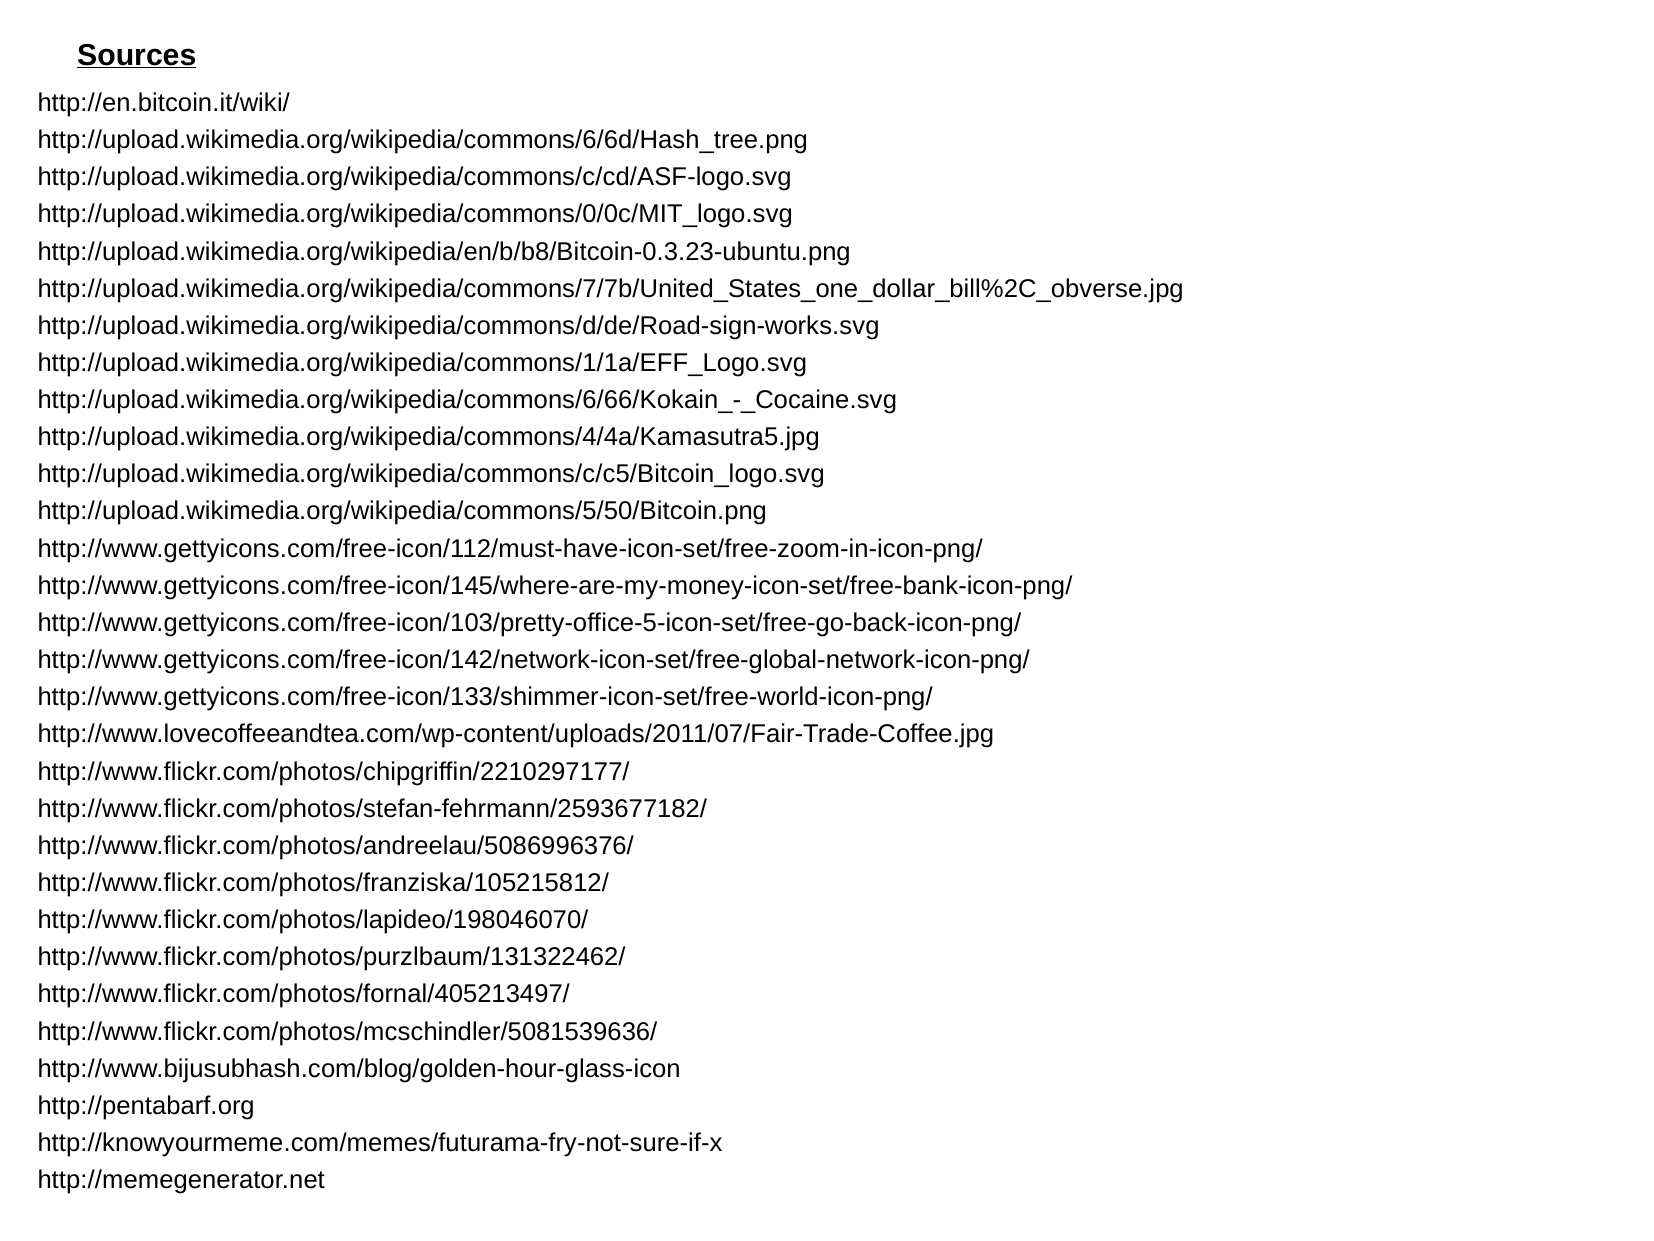

# Sources
http://en.bitcoin.it/wiki/
http://upload.wikimedia.org/wikipedia/commons/6/6d/Hash_tree.png
http://upload.wikimedia.org/wikipedia/commons/c/cd/ASF-logo.svg
http://upload.wikimedia.org/wikipedia/commons/0/0c/MIT_logo.svg
http://upload.wikimedia.org/wikipedia/en/b/b8/Bitcoin-0.3.23-ubuntu.png
http://upload.wikimedia.org/wikipedia/commons/7/7b/United_States_one_dollar_bill%2C_obverse.jpg
http://upload.wikimedia.org/wikipedia/commons/d/de/Road-sign-works.svg
http://upload.wikimedia.org/wikipedia/commons/1/1a/EFF_Logo.svg
http://upload.wikimedia.org/wikipedia/commons/6/66/Kokain_-_Cocaine.svg
http://upload.wikimedia.org/wikipedia/commons/4/4a/Kamasutra5.jpg
http://upload.wikimedia.org/wikipedia/commons/c/c5/Bitcoin_logo.svg
http://upload.wikimedia.org/wikipedia/commons/5/50/Bitcoin.png
http://www.gettyicons.com/free-icon/112/must-have-icon-set/free-zoom-in-icon-png/
http://www.gettyicons.com/free-icon/145/where-are-my-money-icon-set/free-bank-icon-png/
http://www.gettyicons.com/free-icon/103/pretty-office-5-icon-set/free-go-back-icon-png/
http://www.gettyicons.com/free-icon/142/network-icon-set/free-global-network-icon-png/
http://www.gettyicons.com/free-icon/133/shimmer-icon-set/free-world-icon-png/
http://www.lovecoffeeandtea.com/wp-content/uploads/2011/07/Fair-Trade-Coffee.jpg
http://www.flickr.com/photos/chipgriffin/2210297177/
http://www.flickr.com/photos/stefan-fehrmann/2593677182/
http://www.flickr.com/photos/andreelau/5086996376/
http://www.flickr.com/photos/franziska/105215812/
http://www.flickr.com/photos/lapideo/198046070/
http://www.flickr.com/photos/purzlbaum/131322462/
http://www.flickr.com/photos/fornal/405213497/
http://www.flickr.com/photos/mcschindler/5081539636/
http://www.bijusubhash.com/blog/golden-hour-glass-icon
http://pentabarf.org
http://knowyourmeme.com/memes/futurama-fry-not-sure-if-x
http://memegenerator.net